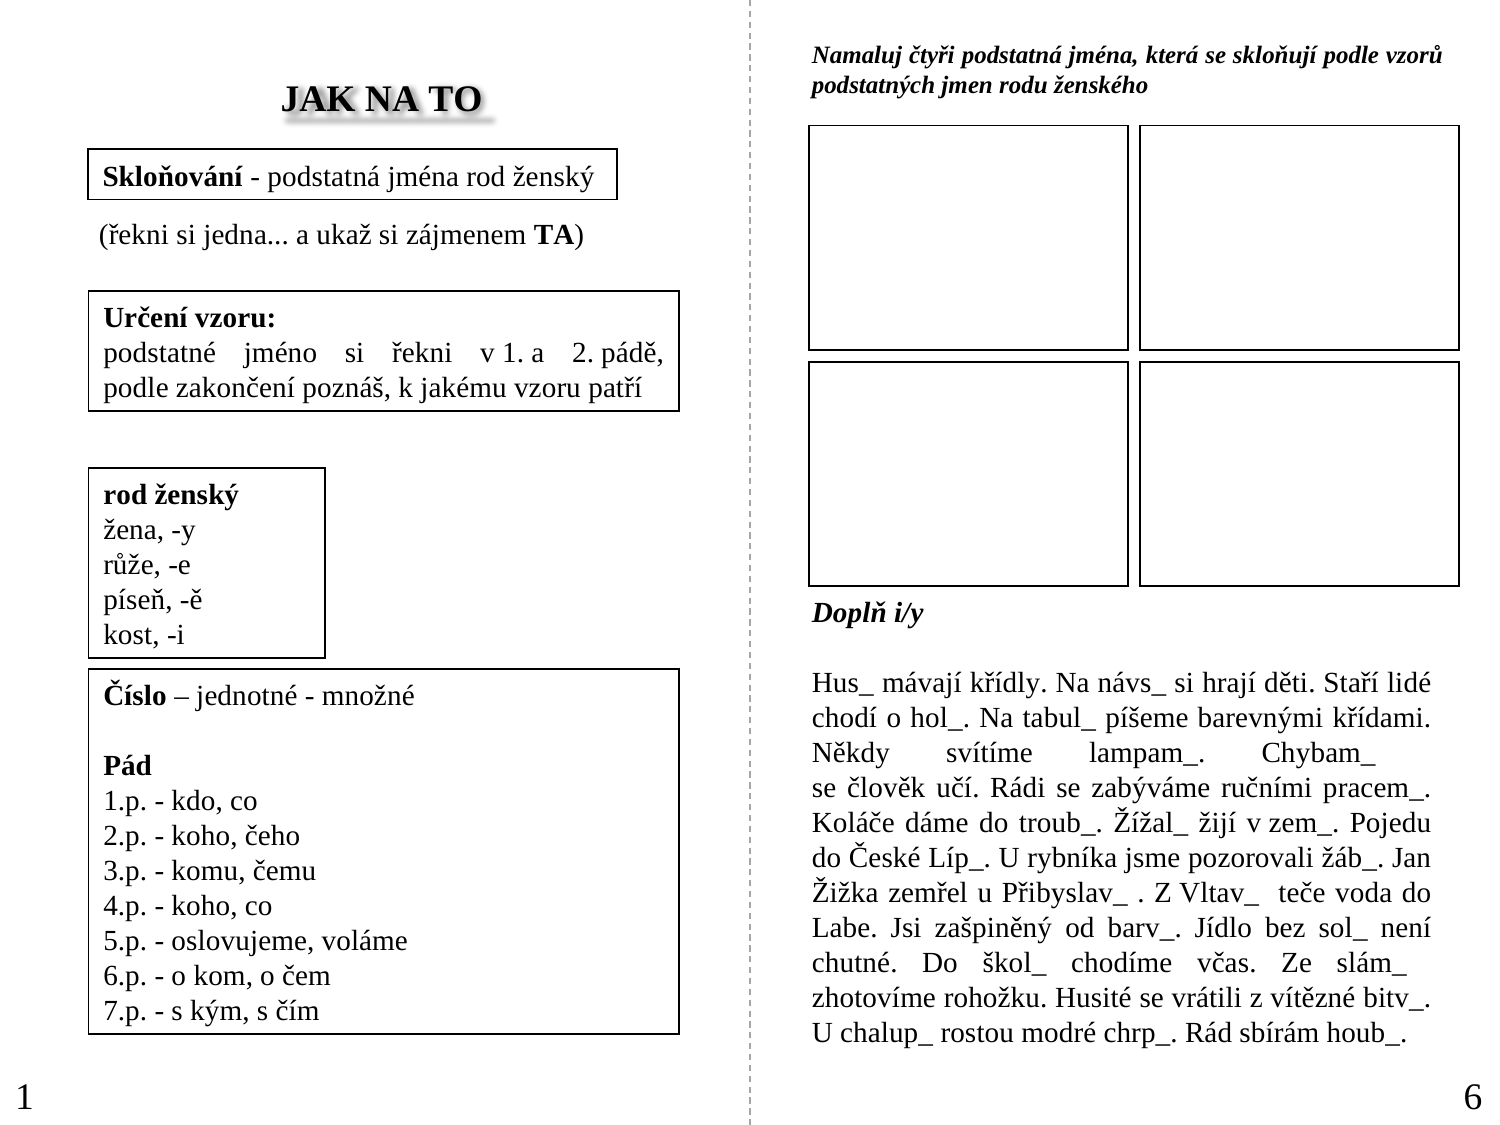

JAK NA TO
Skloňování - podstatná jména rod ženský
 (řekni si jedna... a ukaž si zájmenem TA)
Určení vzoru:
podstatné jméno si řekni v 1. a 2. pádě,
podle zakončení poznáš, k jakému vzoru patří
rod ženský
žena, -y
růže, -e
píseň, -ě
kost, -i
Číslo – jednotné - množné
Pád
1.p. - kdo, co
2.p. - koho, čeho
3.p. - komu, čemu
4.p. - koho, co
5.p. - oslovujeme, voláme
6.p. - o kom, o čem
7.p. - s kým, s čím
Namaluj čtyři podstatná jména, která se skloňují podle vzorů podstatných jmen rodu ženského
Doplň i/y
Hus_ mávají křídly. Na návs_ si hrají děti. Staří lidé chodí o hol_. Na tabul_ píšeme barevnými křídami. Někdy svítíme lampam_. Chybam_
se člověk učí. Rádi se zabýváme ručními pracem_. Koláče dáme do troub_. Žížal_ žijí v zem_. Pojedu do České Líp_. U rybníka jsme pozorovali žáb_. Jan Žižka zemřel u Přibyslav_ . Z Vltav_ teče voda do Labe. Jsi zašpiněný od barv_. Jídlo bez sol_ není chutné. Do škol_ chodíme včas. Ze slám_ zhotovíme rohožku. Husité se vrátili z vítězné bitv_. U chalup_ rostou modré chrp_. Rád sbírám houb_.
1
6